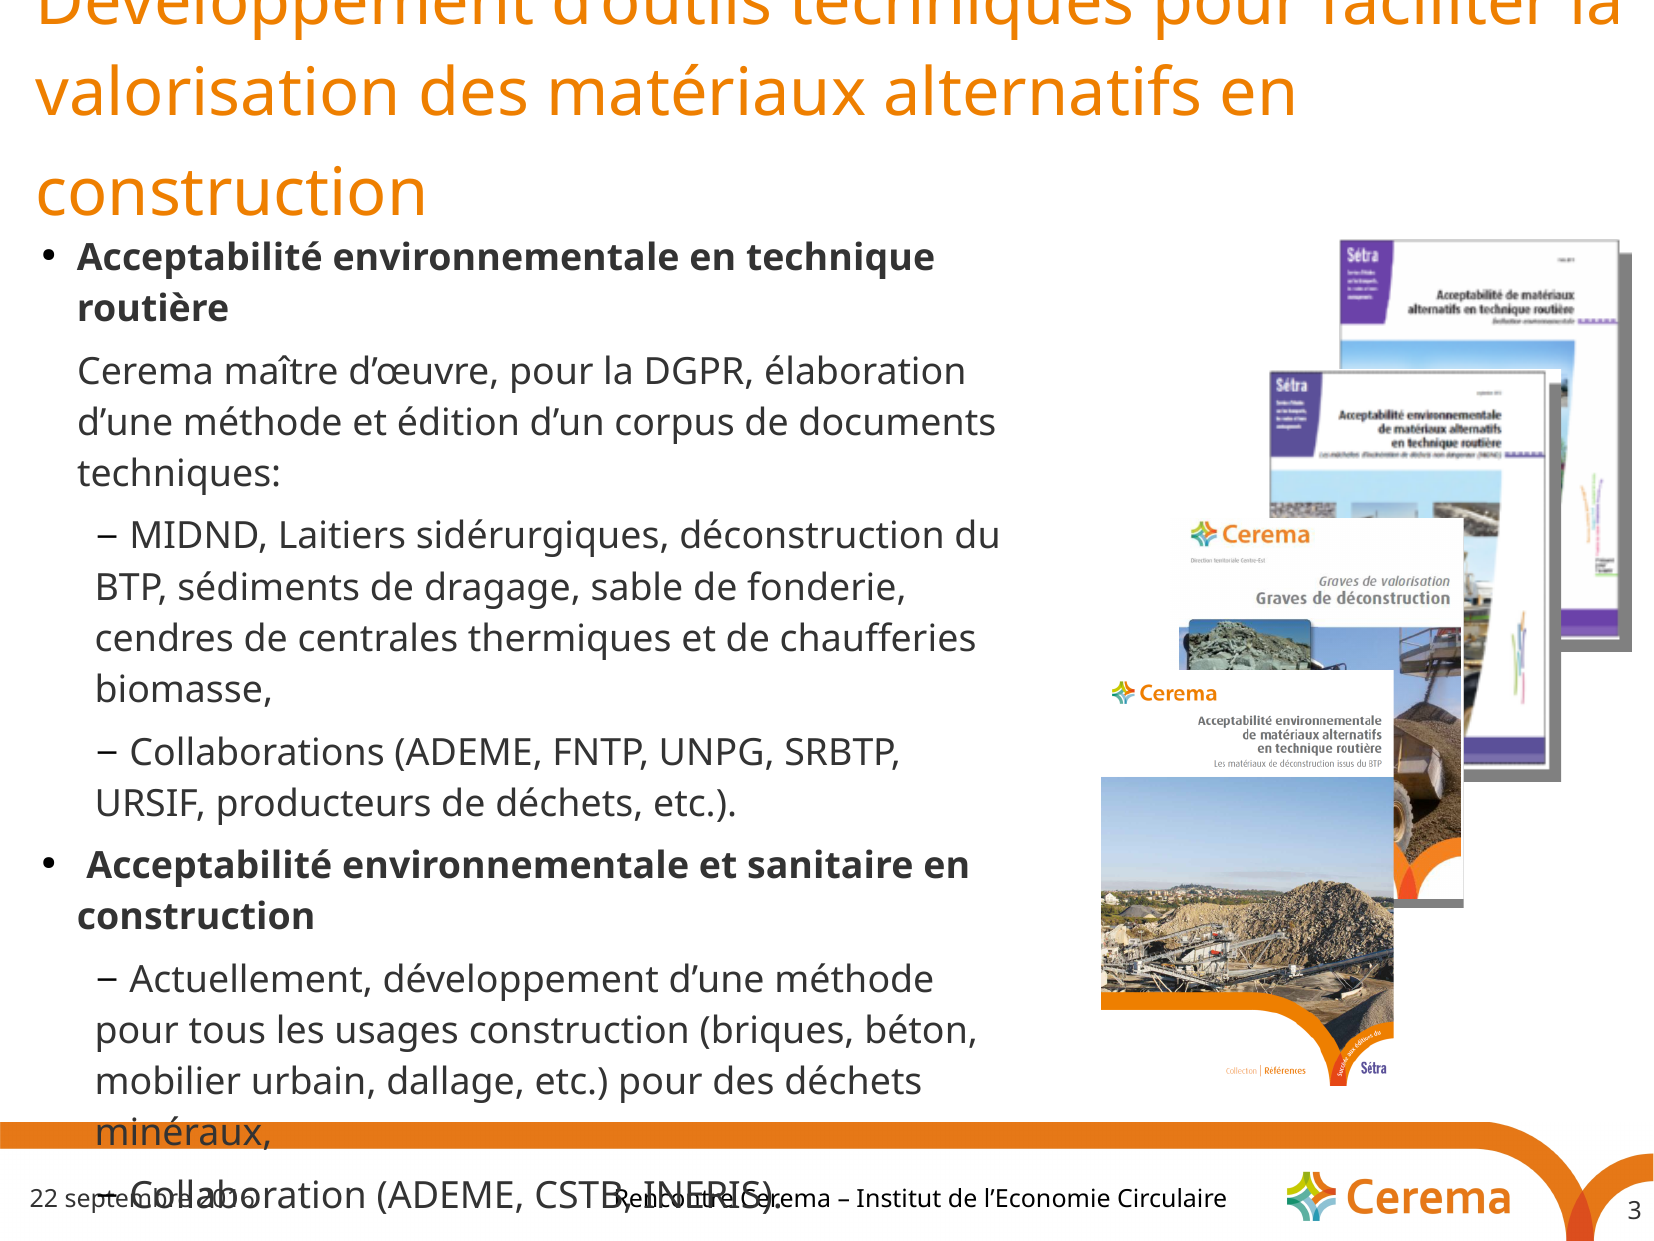

# Développement d’outils techniques pour faciliter la valorisation des matériaux alternatifs en construction
Acceptabilité environnementale en technique routière
Cerema maître d’œuvre, pour la DGPR, élaboration d’une méthode et édition d’un corpus de documents techniques:
 MIDND, Laitiers sidérurgiques, déconstruction du BTP, sédiments de dragage, sable de fonderie, cendres de centrales thermiques et de chaufferies biomasse,
 Collaborations (ADEME, FNTP, UNPG, SRBTP, URSIF, producteurs de déchets, etc.).
 Acceptabilité environnementale et sanitaire en construction
 Actuellement, développement d’une méthode pour tous les usages construction (briques, béton, mobilier urbain, dallage, etc.) pour des déchets minéraux,
 Collaboration (ADEME, CSTB, INERIS).
 Egalement, développement de guides régionaux
Titre de la présentation
3